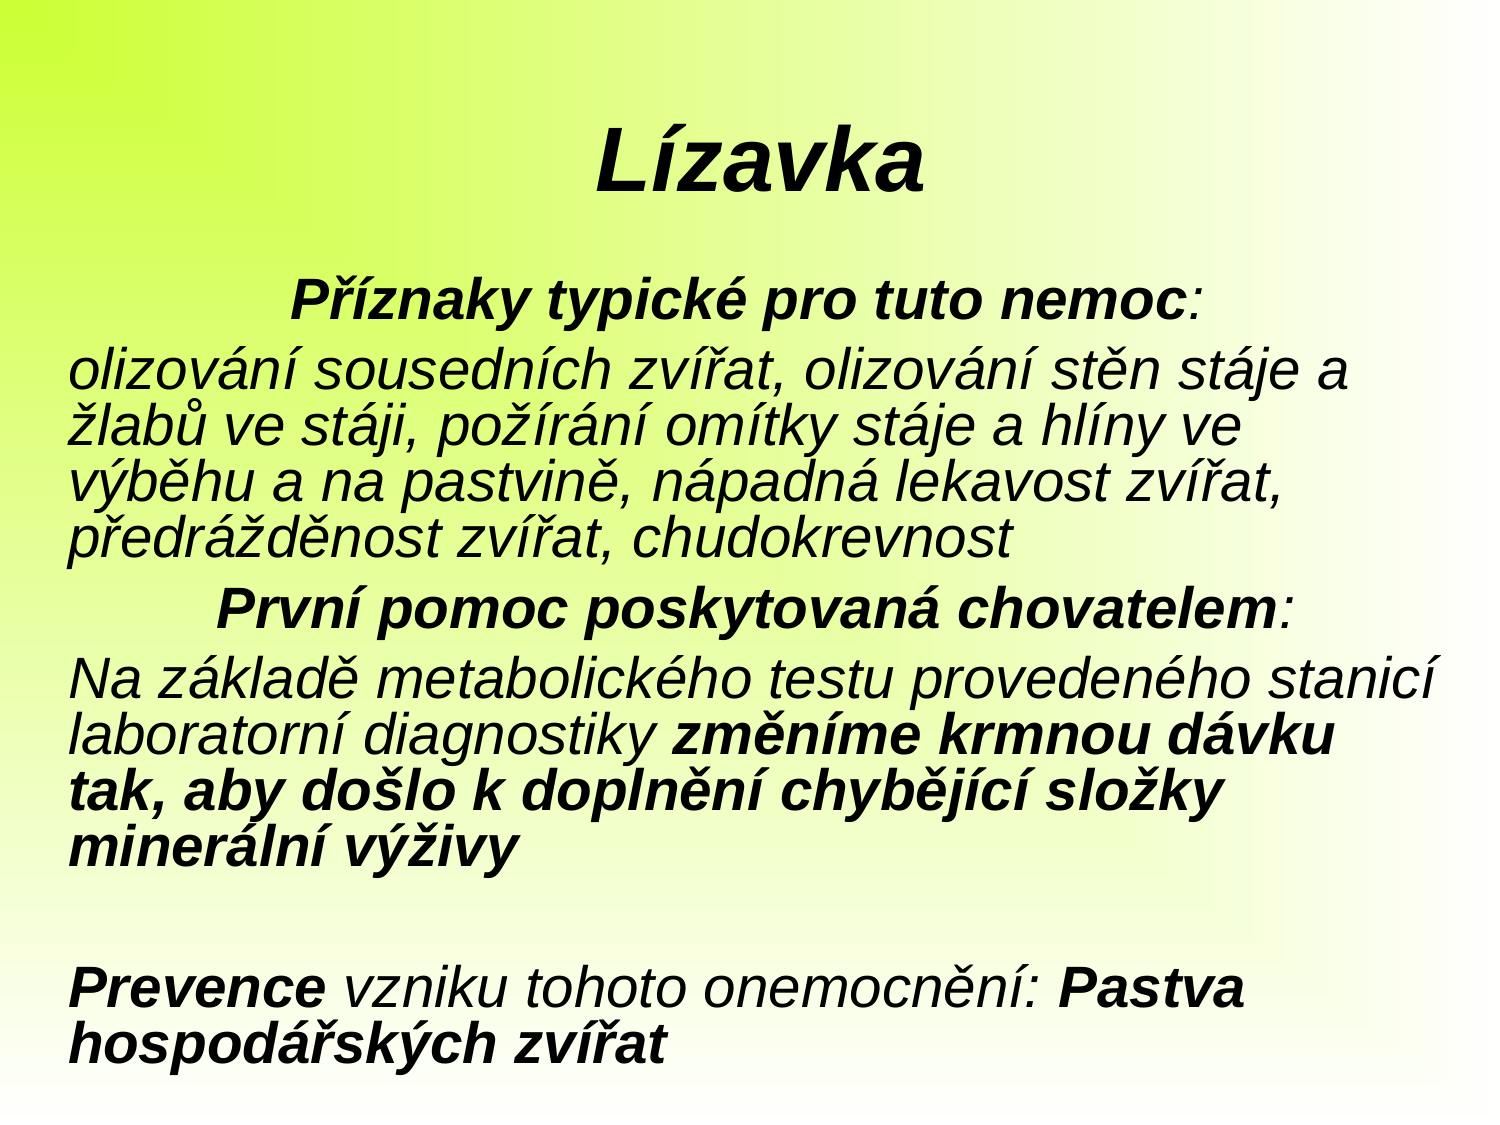

# Lízavka
Příznaky typické pro tuto nemoc:
olizování sousedních zvířat, olizování stěn stáje a žlabů ve stáji, požírání omítky stáje a hlíny ve výběhu a na pastvině, nápadná lekavost zvířat, předrážděnost zvířat, chudokrevnost
První pomoc poskytovaná chovatelem:
Na základě metabolického testu provedeného stanicí laboratorní diagnostiky změníme krmnou dávku tak, aby došlo k doplnění chybějící složky minerální výživy
Prevence vzniku tohoto onemocnění: Pastva hospodářských zvířat